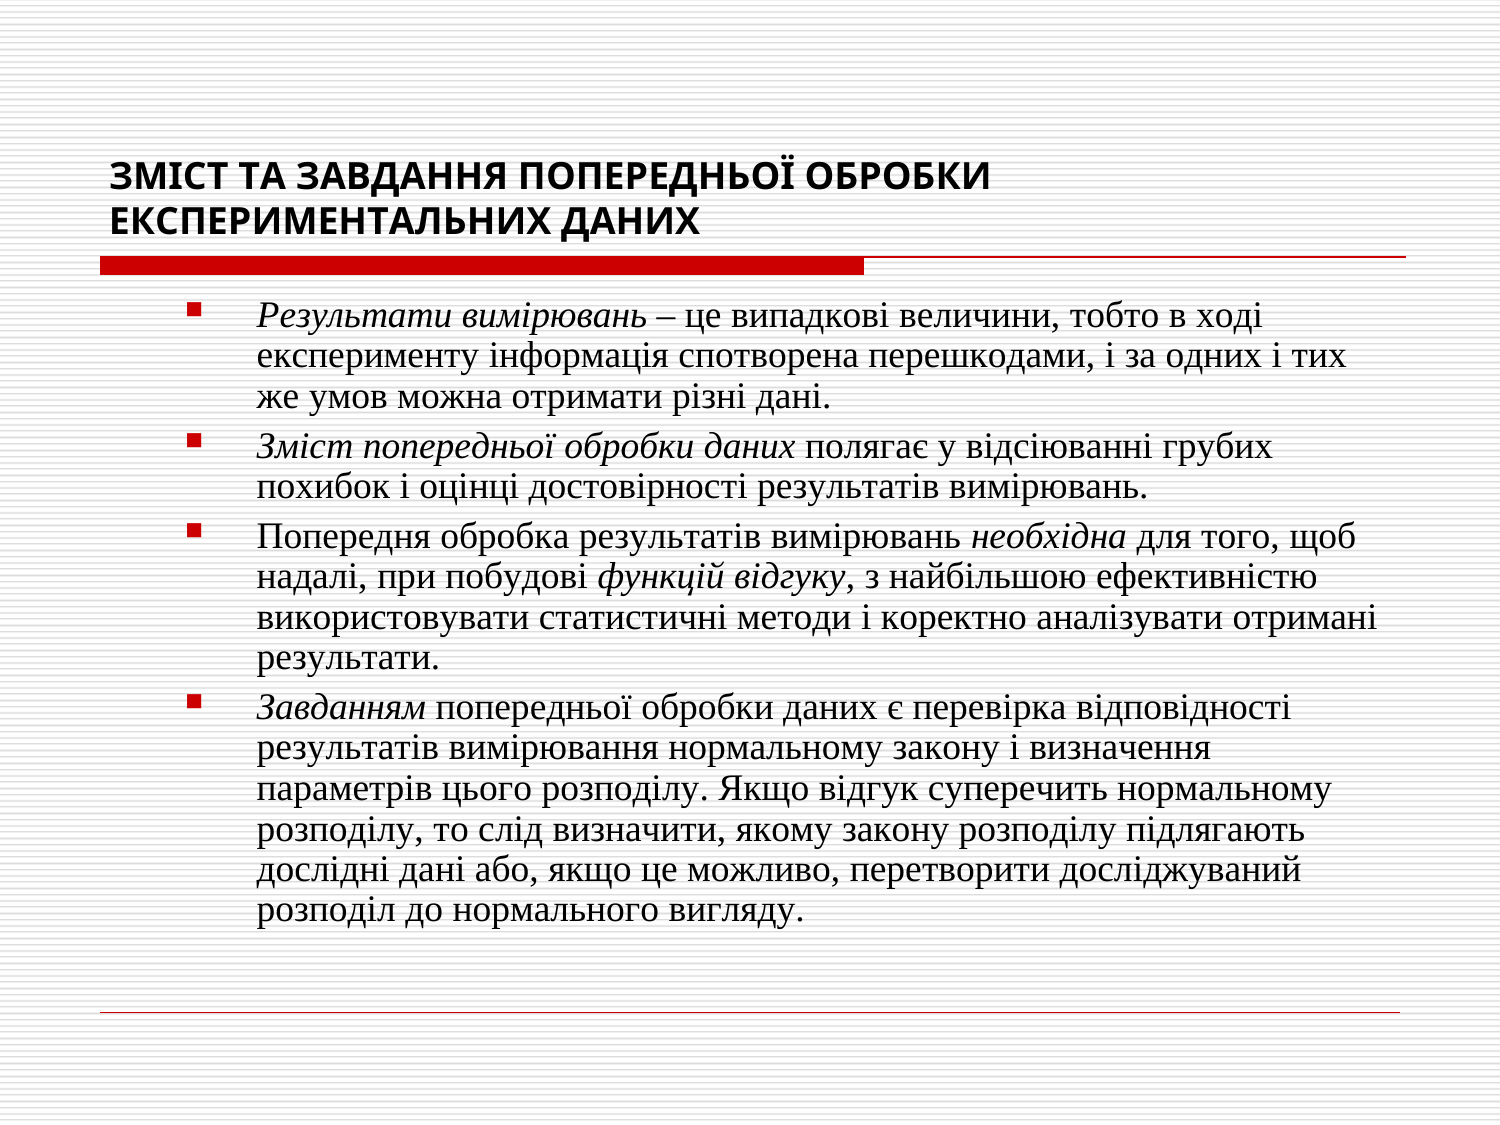

# ЗМІСТ ТА ЗАВДАННЯ ПОПЕРЕДНЬОЇ ОБРОБКИ ЕКСПЕРИМЕНТАЛЬНИХ ДАНИХ
Результати вимірювань – це випадкові величини, тобто в ході експерименту інформація спотворена перешкодами, і за одних і тих же умов можна отримати різні дані.
Зміст попередньої обробки даних полягає у відсіюванні грубих похибок і оцінці достовірності результатів вимірювань.
Попередня обробка результатів вимірювань необхідна для того, щоб надалі, при побудові функцій відгуку, з найбільшою ефективністю використовувати статистичні методи і коректно аналізувати отримані результати.
Завданням попередньої обробки даних є перевірка відповідності результатів вимірювання нормальному закону і визначення параметрів цього розподілу. Якщо відгук суперечить нормальному розподілу, то слід визначити, якому закону розподілу підлягають дослідні дані або, якщо це можливо, перетворити досліджуваний розподіл до нормального вигляду.